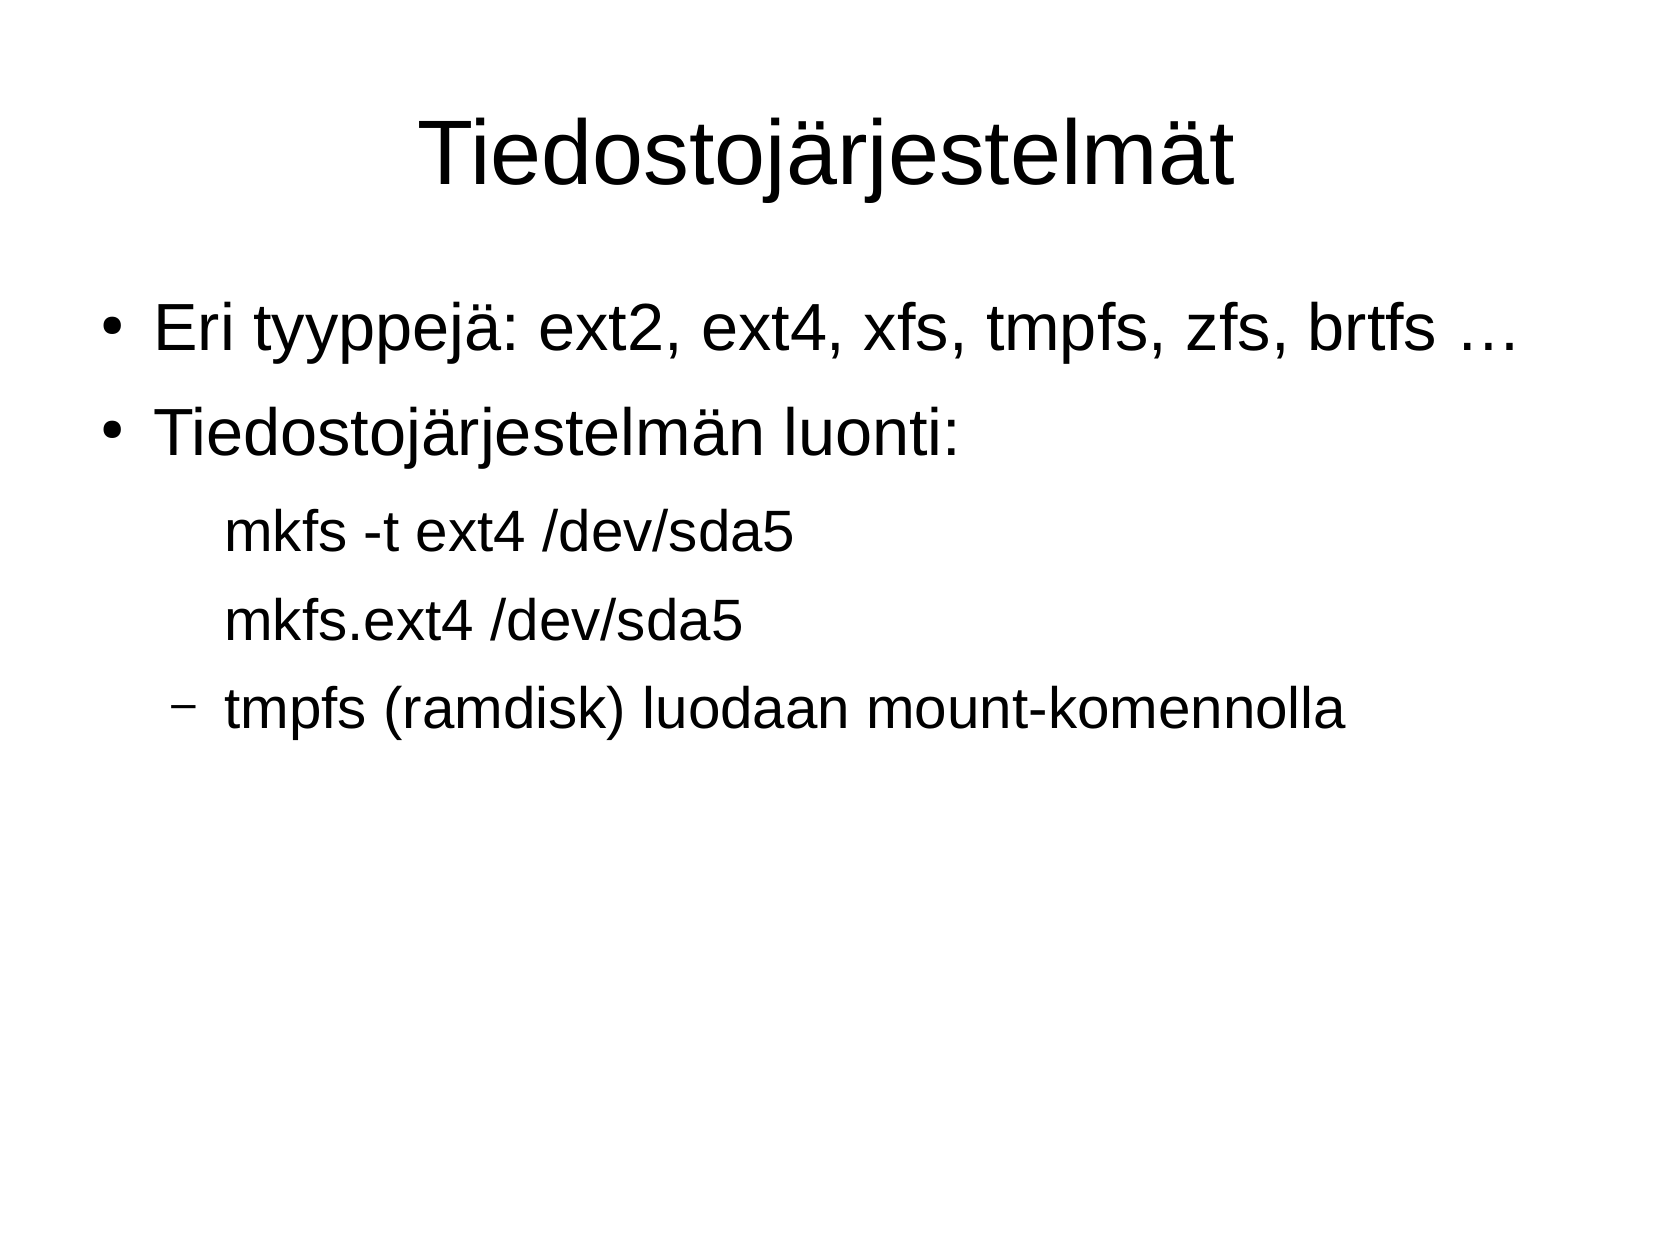

# Tiedostojärjestelmät
Eri tyyppejä: ext2, ext4, xfs, tmpfs, zfs, brtfs …
Tiedostojärjestelmän luonti:
mkfs -t ext4 /dev/sda5
mkfs.ext4 /dev/sda5
tmpfs (ramdisk) luodaan mount-komennolla